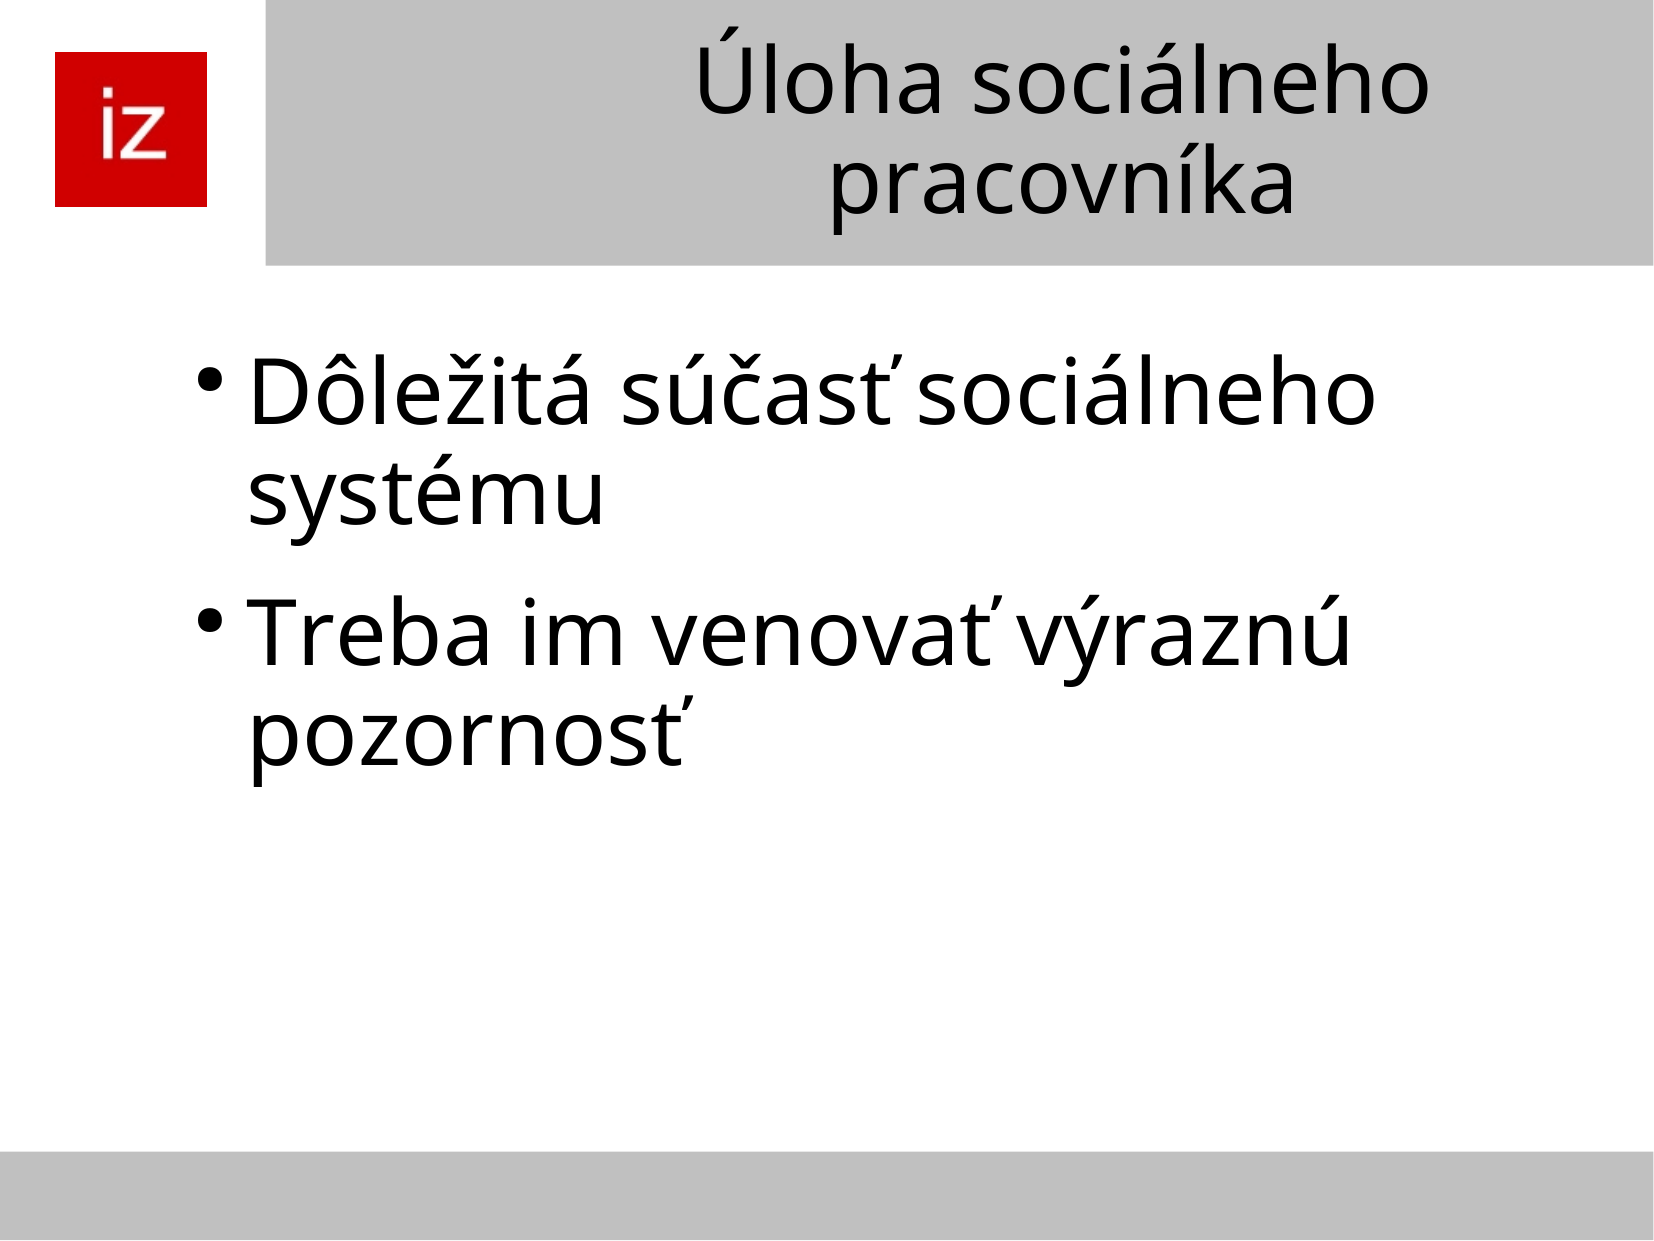

# Úloha sociálneho pracovníka
Dôležitá súčasť sociálneho systému
Treba im venovať výraznú pozornosť